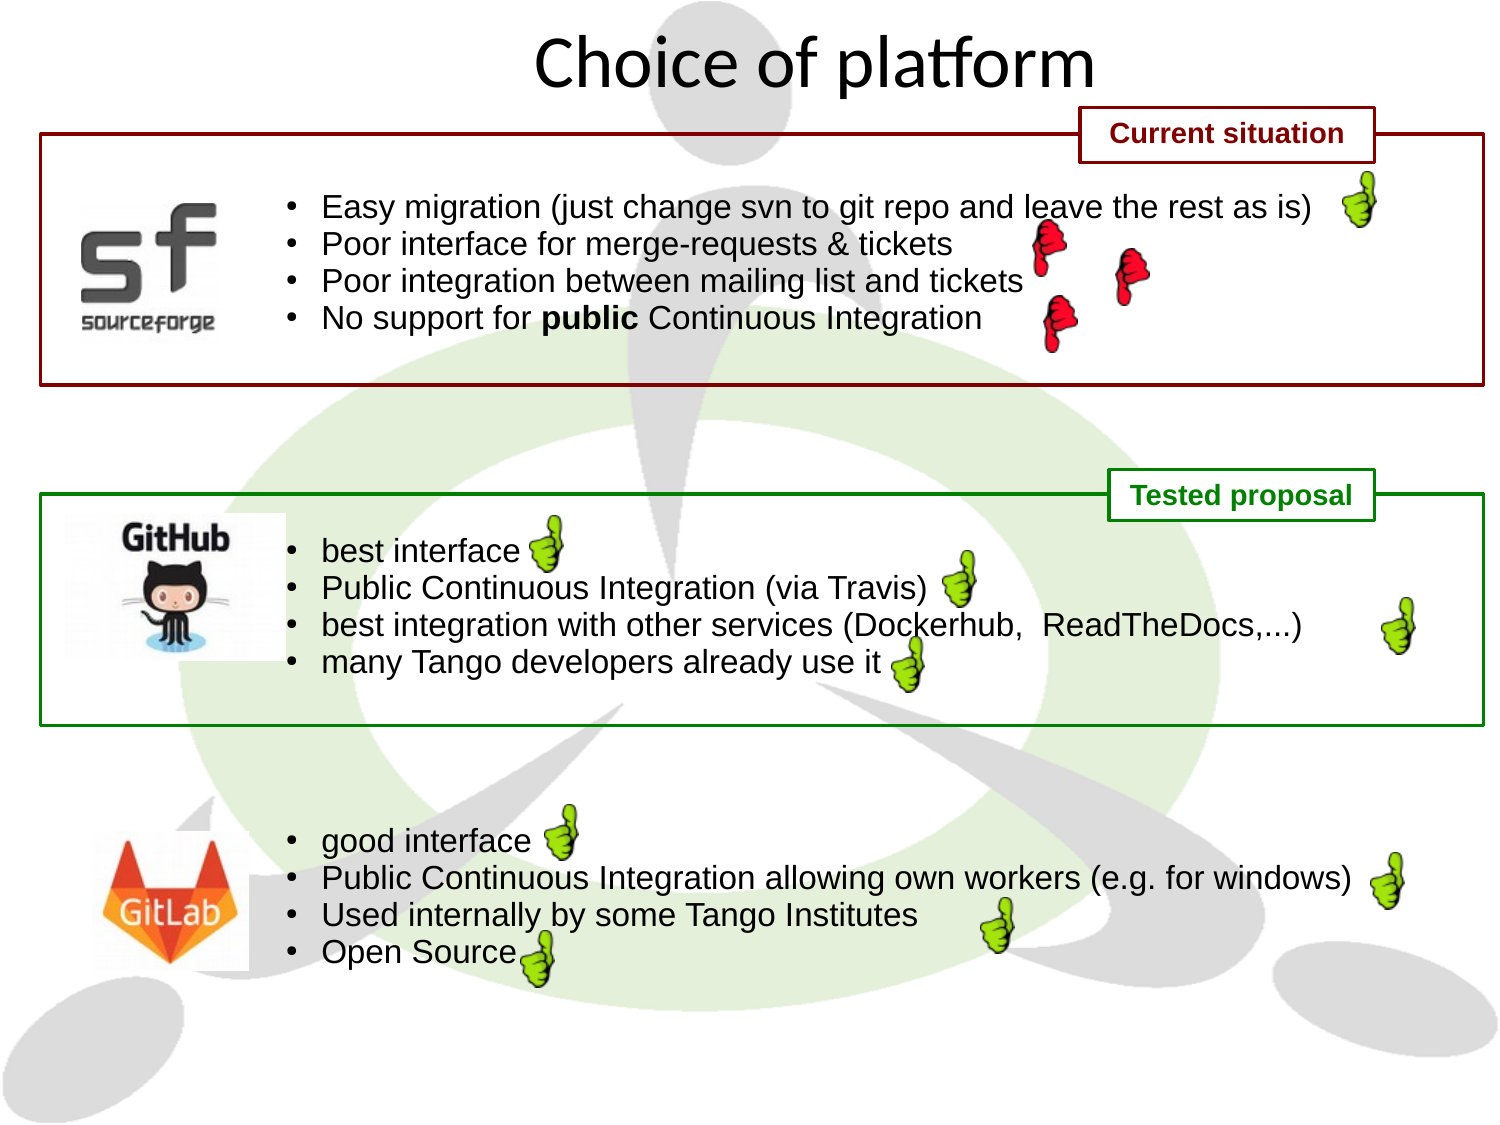

# Choice of platform
Current situation
Easy migration (just change svn to git repo and leave the rest as is)
Poor interface for merge-requests & tickets
Poor integration between mailing list and tickets
No support for public Continuous Integration
Tested proposal
best interface
Public Continuous Integration (via Travis)
best integration with other services (Dockerhub, ReadTheDocs,...)
many Tango developers already use it
good interface
Public Continuous Integration allowing own workers (e.g. for windows)
Used internally by some Tango Institutes
Open Source